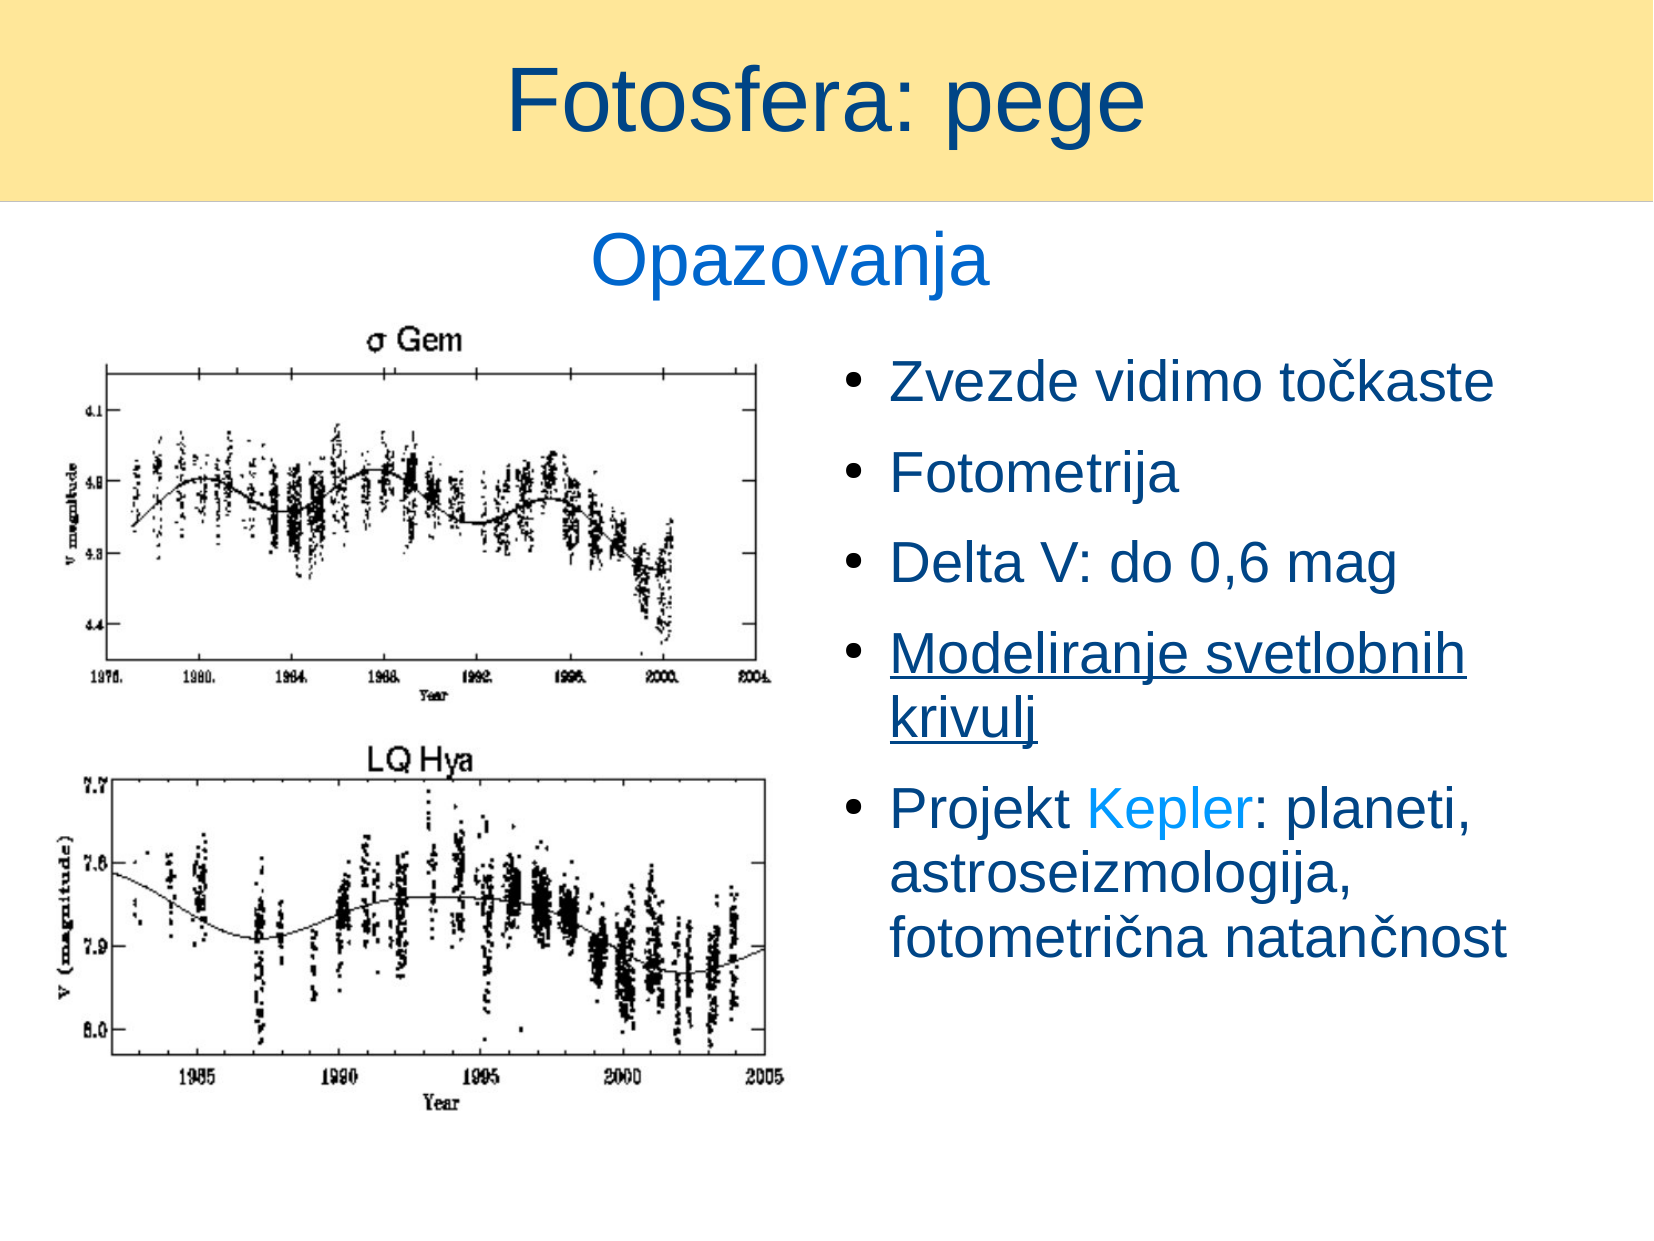

# Fotosfera: pege
Opazovanja
Zvezde vidimo točkaste
Fotometrija
Delta V: do 0,6 mag
Modeliranje svetlobnih krivulj
Projekt Kepler: planeti, astroseizmologija, fotometrična natančnost